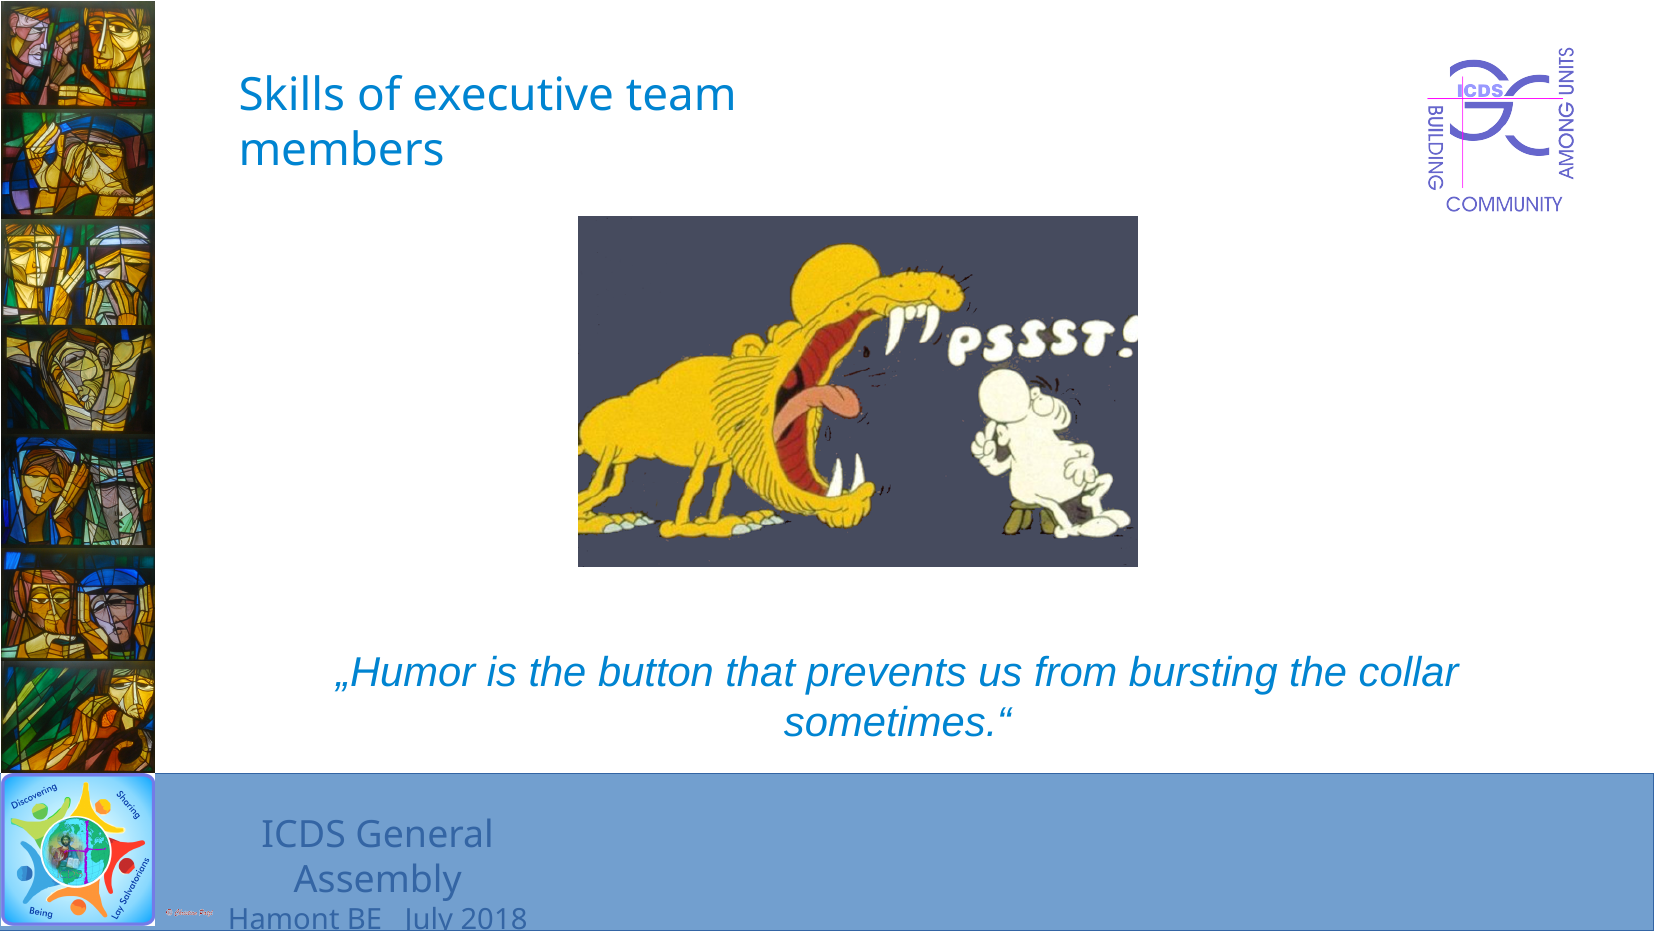

Skills of executive team members
„Humor is the button that prevents us from bursting the collar sometimes.“